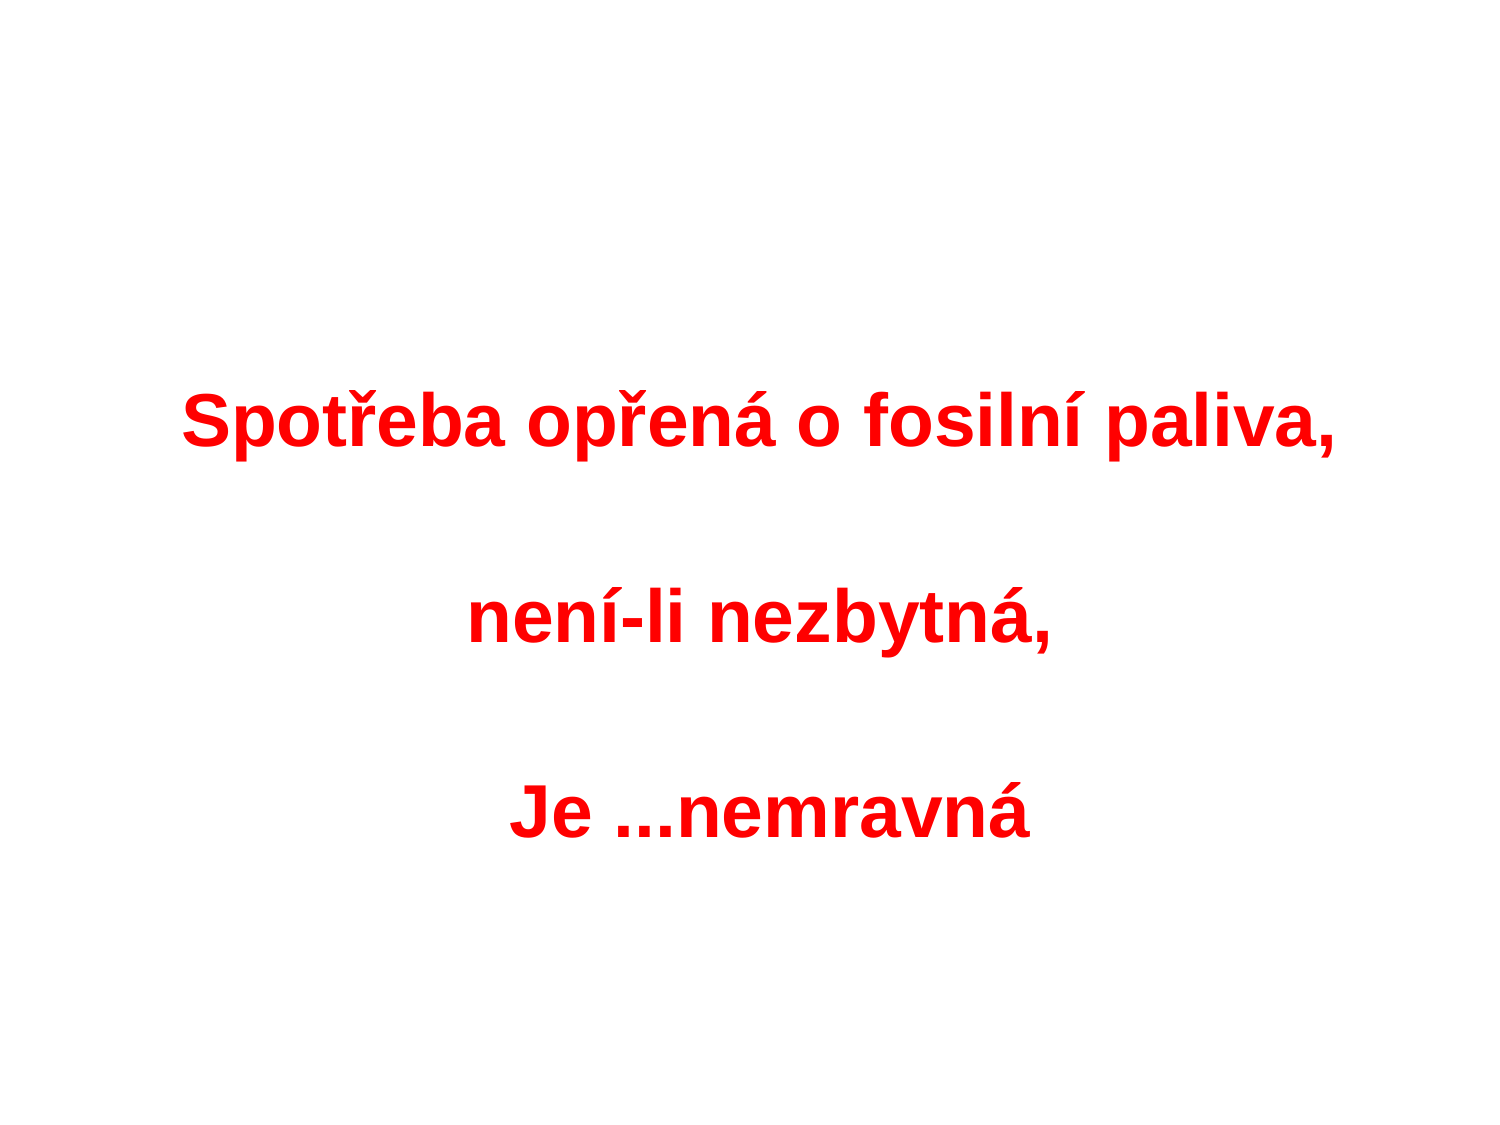

Spotřeba opřená o fosilní paliva,
není-li nezbytná,
Je ...nemravná